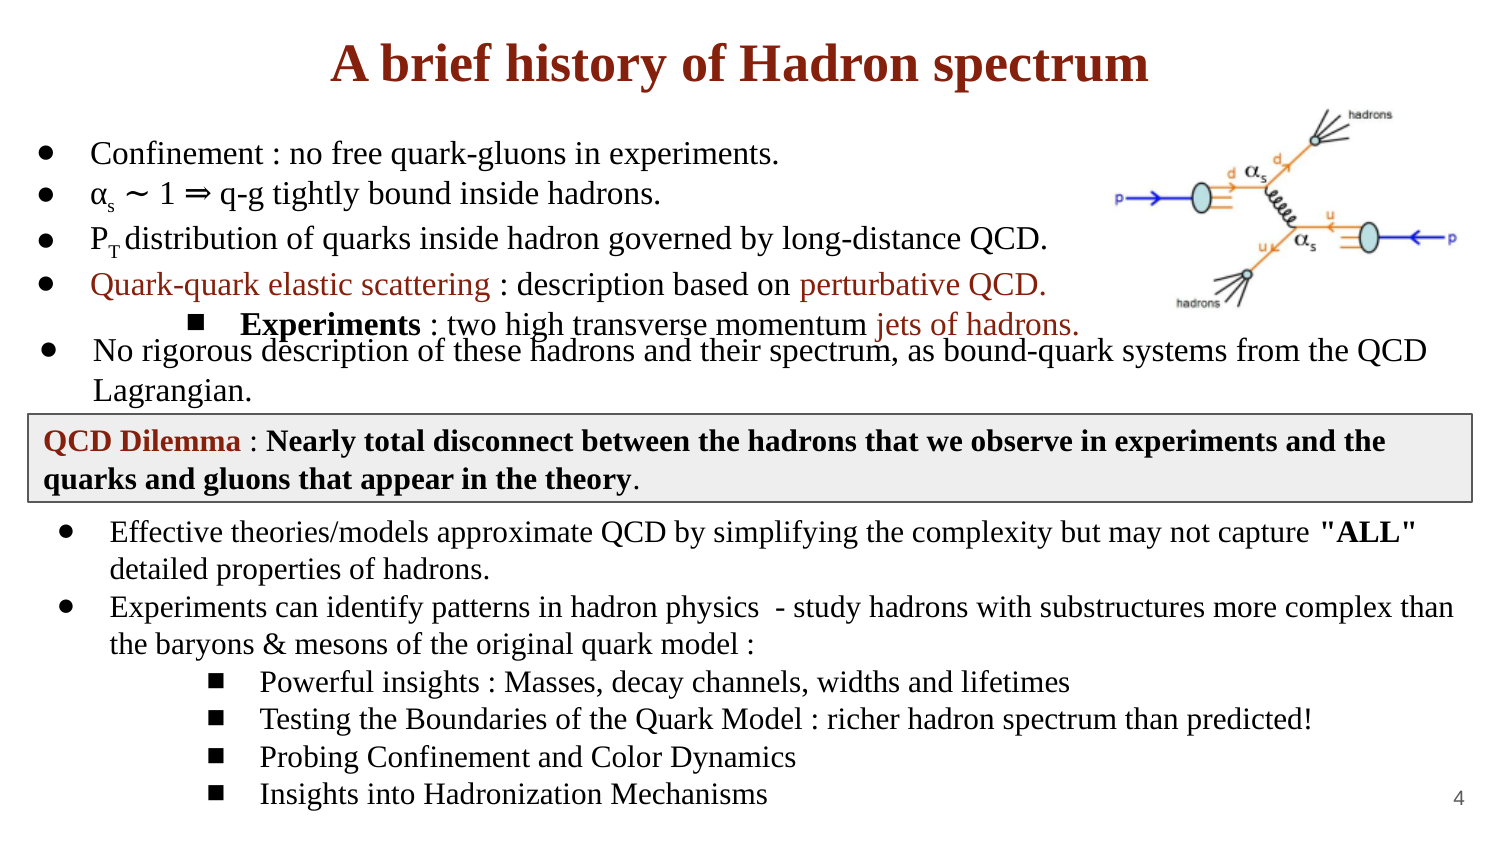

# A brief history of Hadron spectrum
Confinement : no free quark-gluons in experiments.
αs ∼ 1 ⇒ q-g tightly bound inside hadrons.
PT distribution of quarks inside hadron governed by long-distance QCD.
Quark-quark elastic scattering : description based on perturbative QCD.
Experiments : two high transverse momentum jets of hadrons.
No rigorous description of these hadrons and their spectrum, as bound-quark systems from the QCD Lagrangian.
QCD Dilemma : Nearly total disconnect between the hadrons that we observe in experiments and the quarks and gluons that appear in the theory.
Effective theories/models approximate QCD by simplifying the complexity but may not capture "ALL" detailed properties of hadrons.
Experiments can identify patterns in hadron physics - study hadrons with substructures more complex than the baryons & mesons of the original quark model :
Powerful insights : Masses, decay channels, widths and lifetimes
Testing the Boundaries of the Quark Model : richer hadron spectrum than predicted!
Probing Confinement and Color Dynamics
Insights into Hadronization Mechanisms